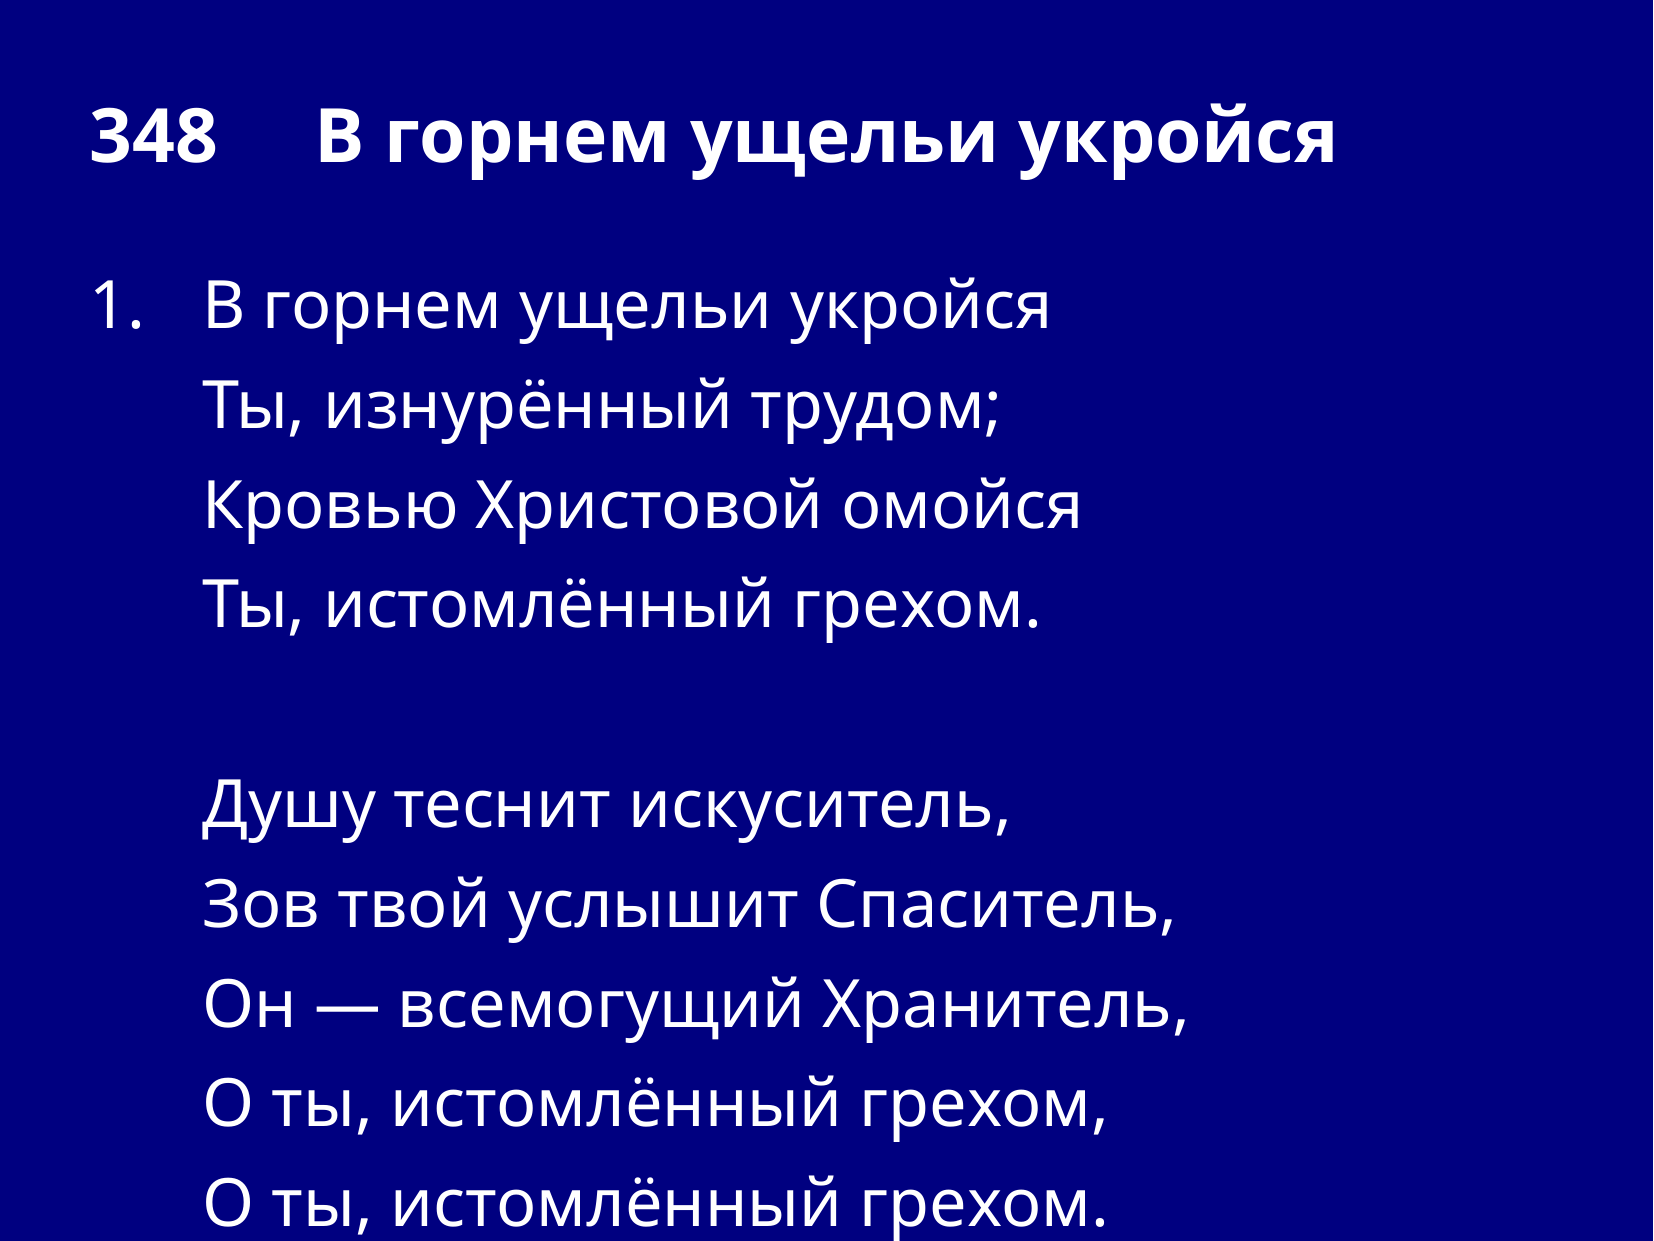

348	В горнем ущельи укройся
1.	В горнем ущельи укройся
	Ты, изнурённый трудом;
	Кровью Христовой омойся
	Ты, истомлённый грехом.
	Душу теснит искуситель,
	Зов твой услышит Спаситель,
	Он — всемогущий Хранитель,
	О ты, истомлённый грехом,
	О ты, истомлённый грехом.